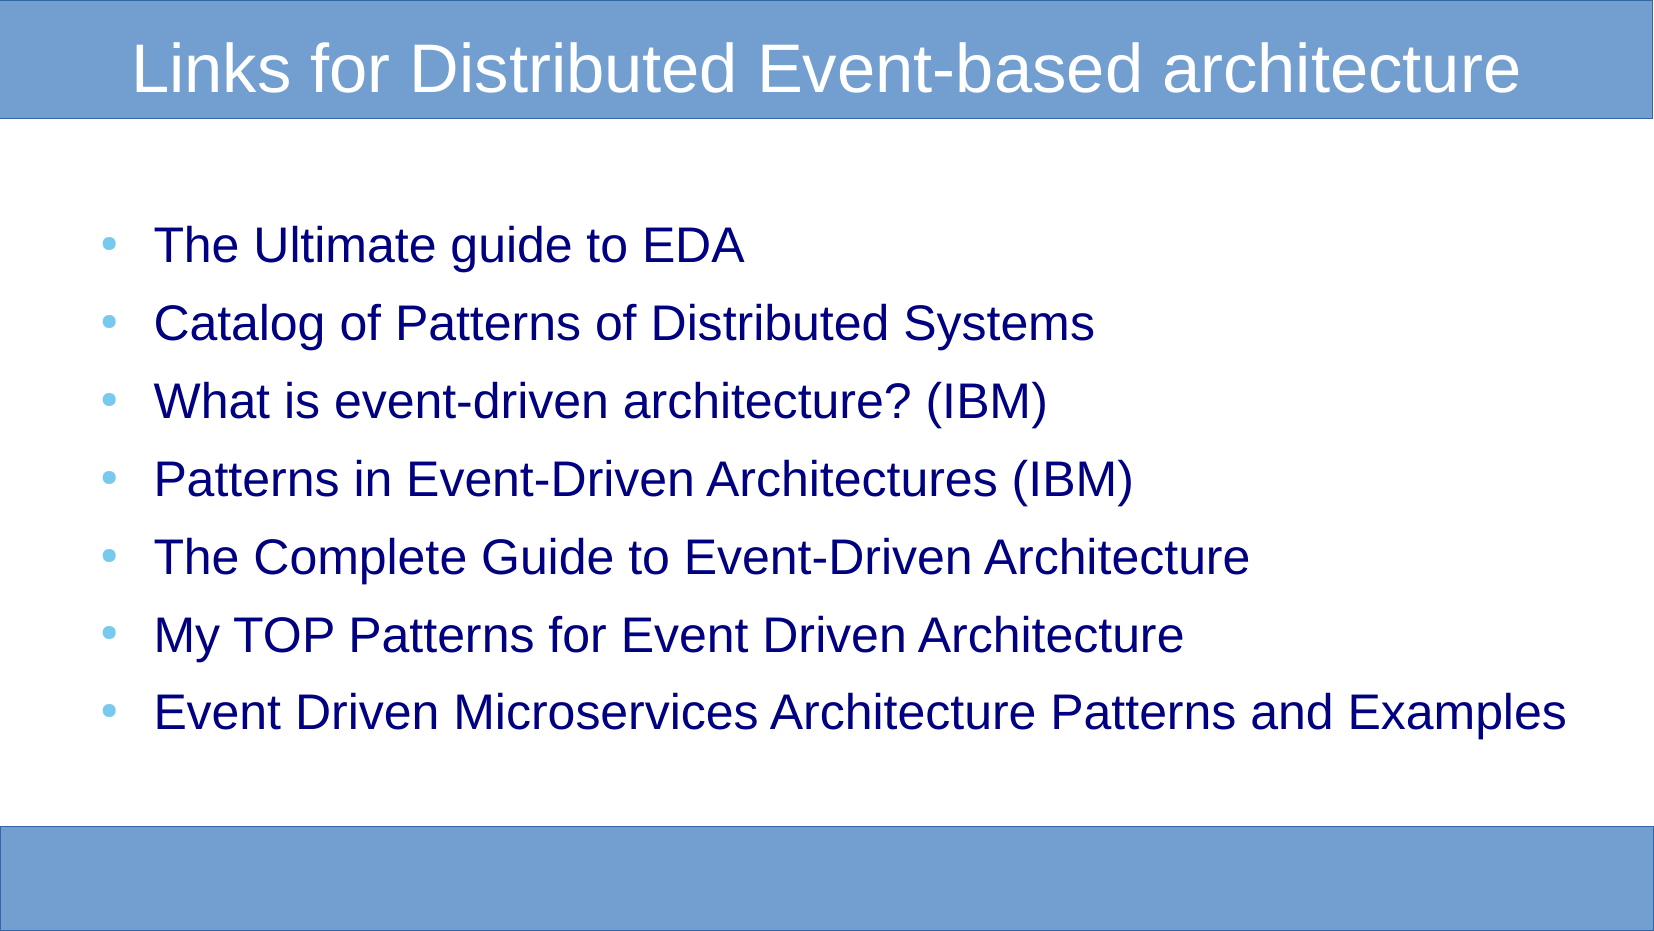

# Links for Distributed Event-based architecture
The Ultimate guide to EDA
Catalog of Patterns of Distributed Systems
What is event-driven architecture? (IBM)
Patterns in Event-Driven Architectures (IBM)
The Complete Guide to Event-Driven Architecture
My TOP Patterns for Event Driven Architecture
Event Driven Microservices Architecture Patterns and Examples